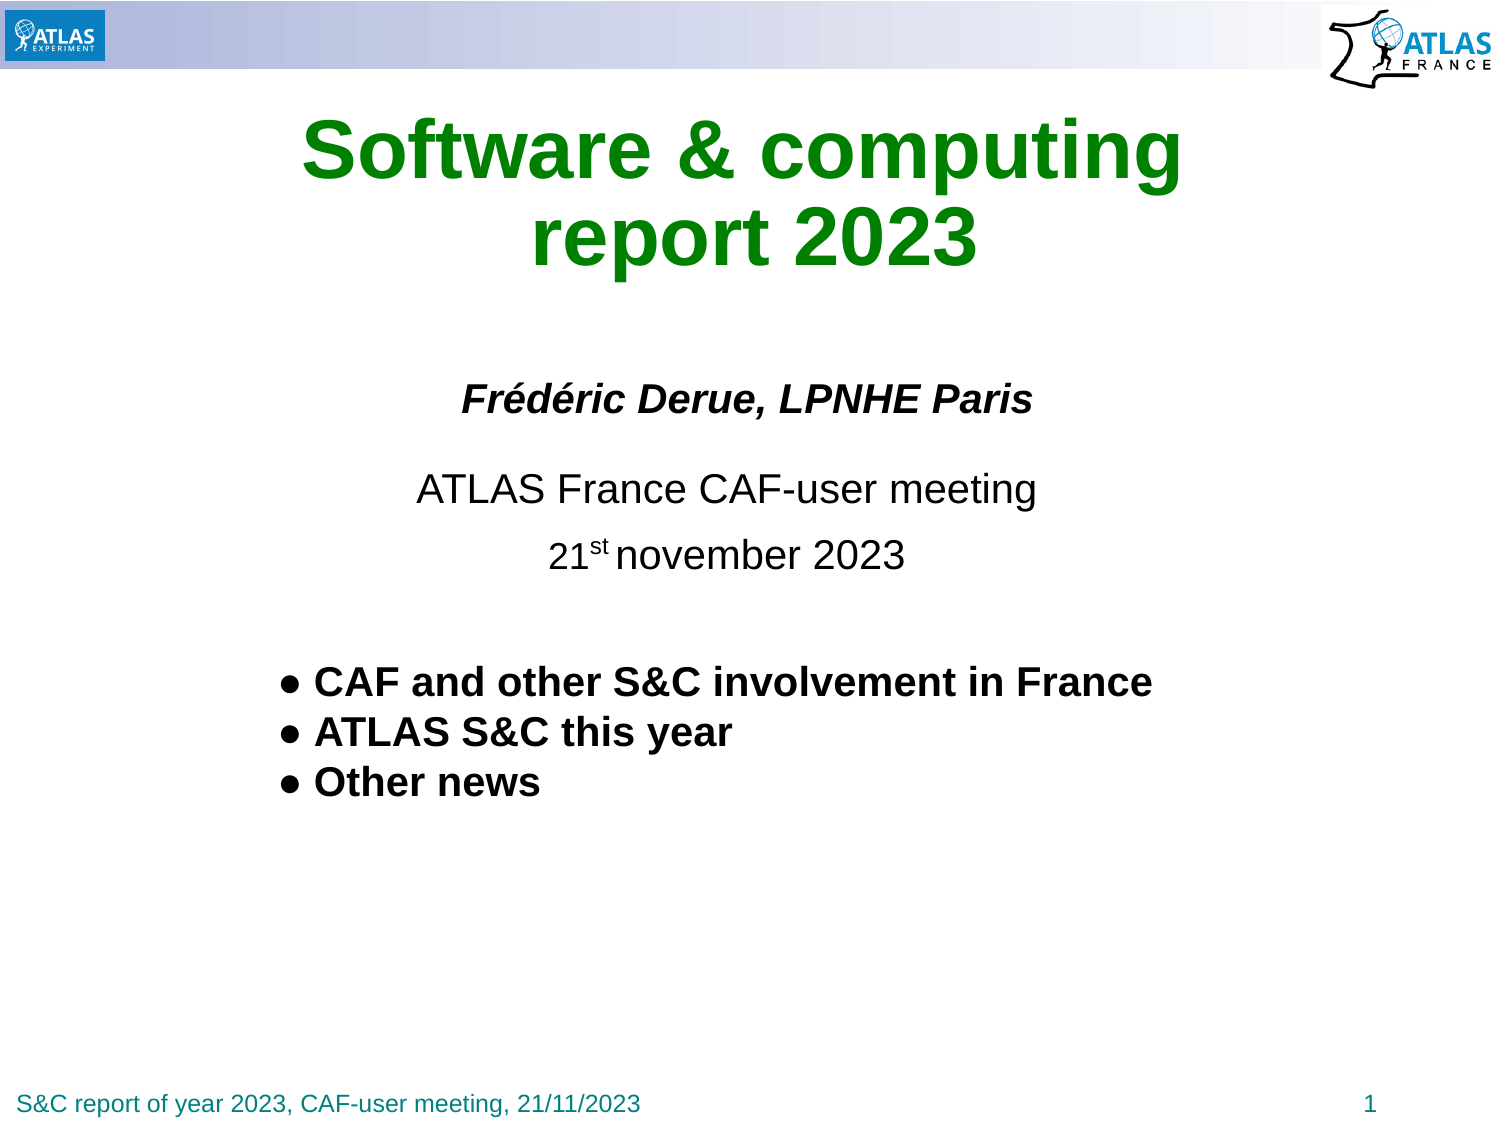

Software & computing
report 2023
Frédéric Derue, LPNHE Paris
ATLAS France CAF-user meeting
21st november 2023
● CAF and other S&C involvement in France
● ATLAS S&C this year
● Other news